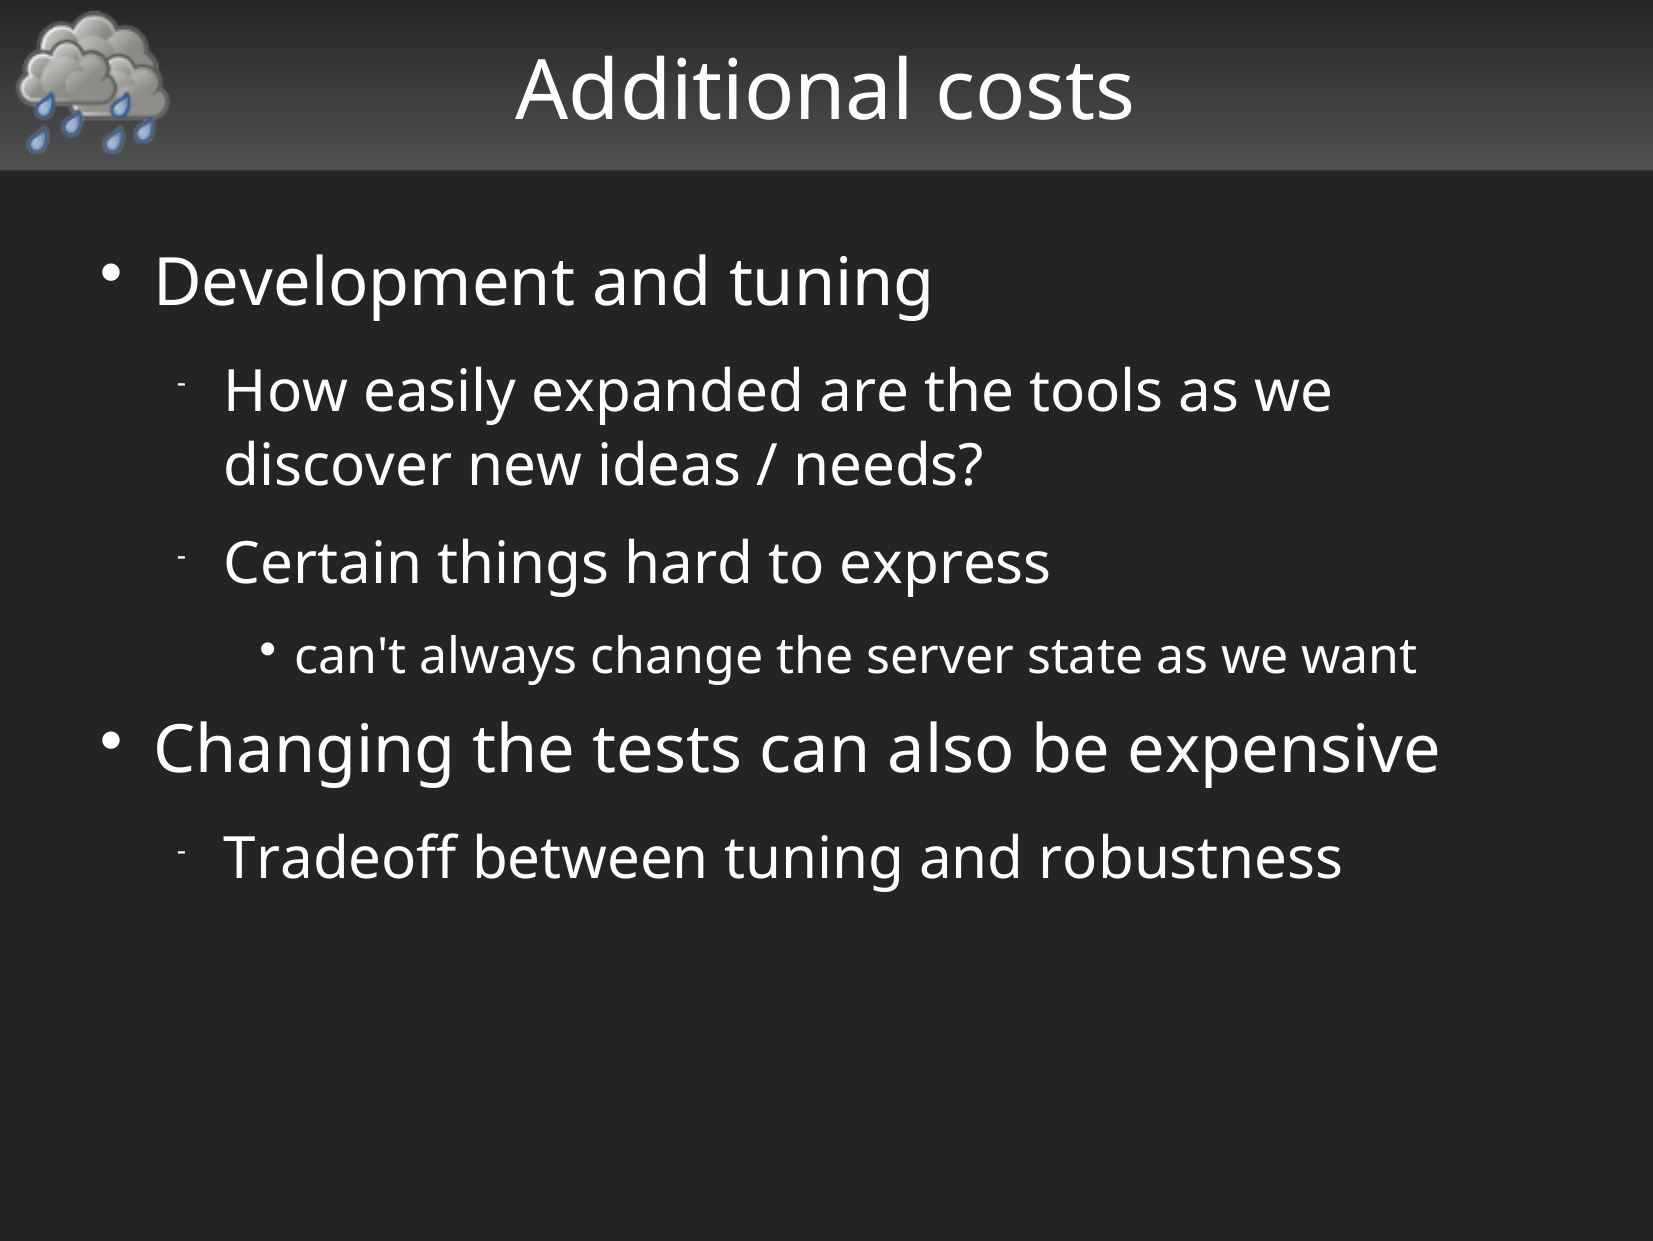

# Additional costs
Development and tuning
How easily expanded are the tools as we discover new ideas / needs?
Certain things hard to express
can't always change the server state as we want
Changing the tests can also be expensive
Tradeoff between tuning and robustness